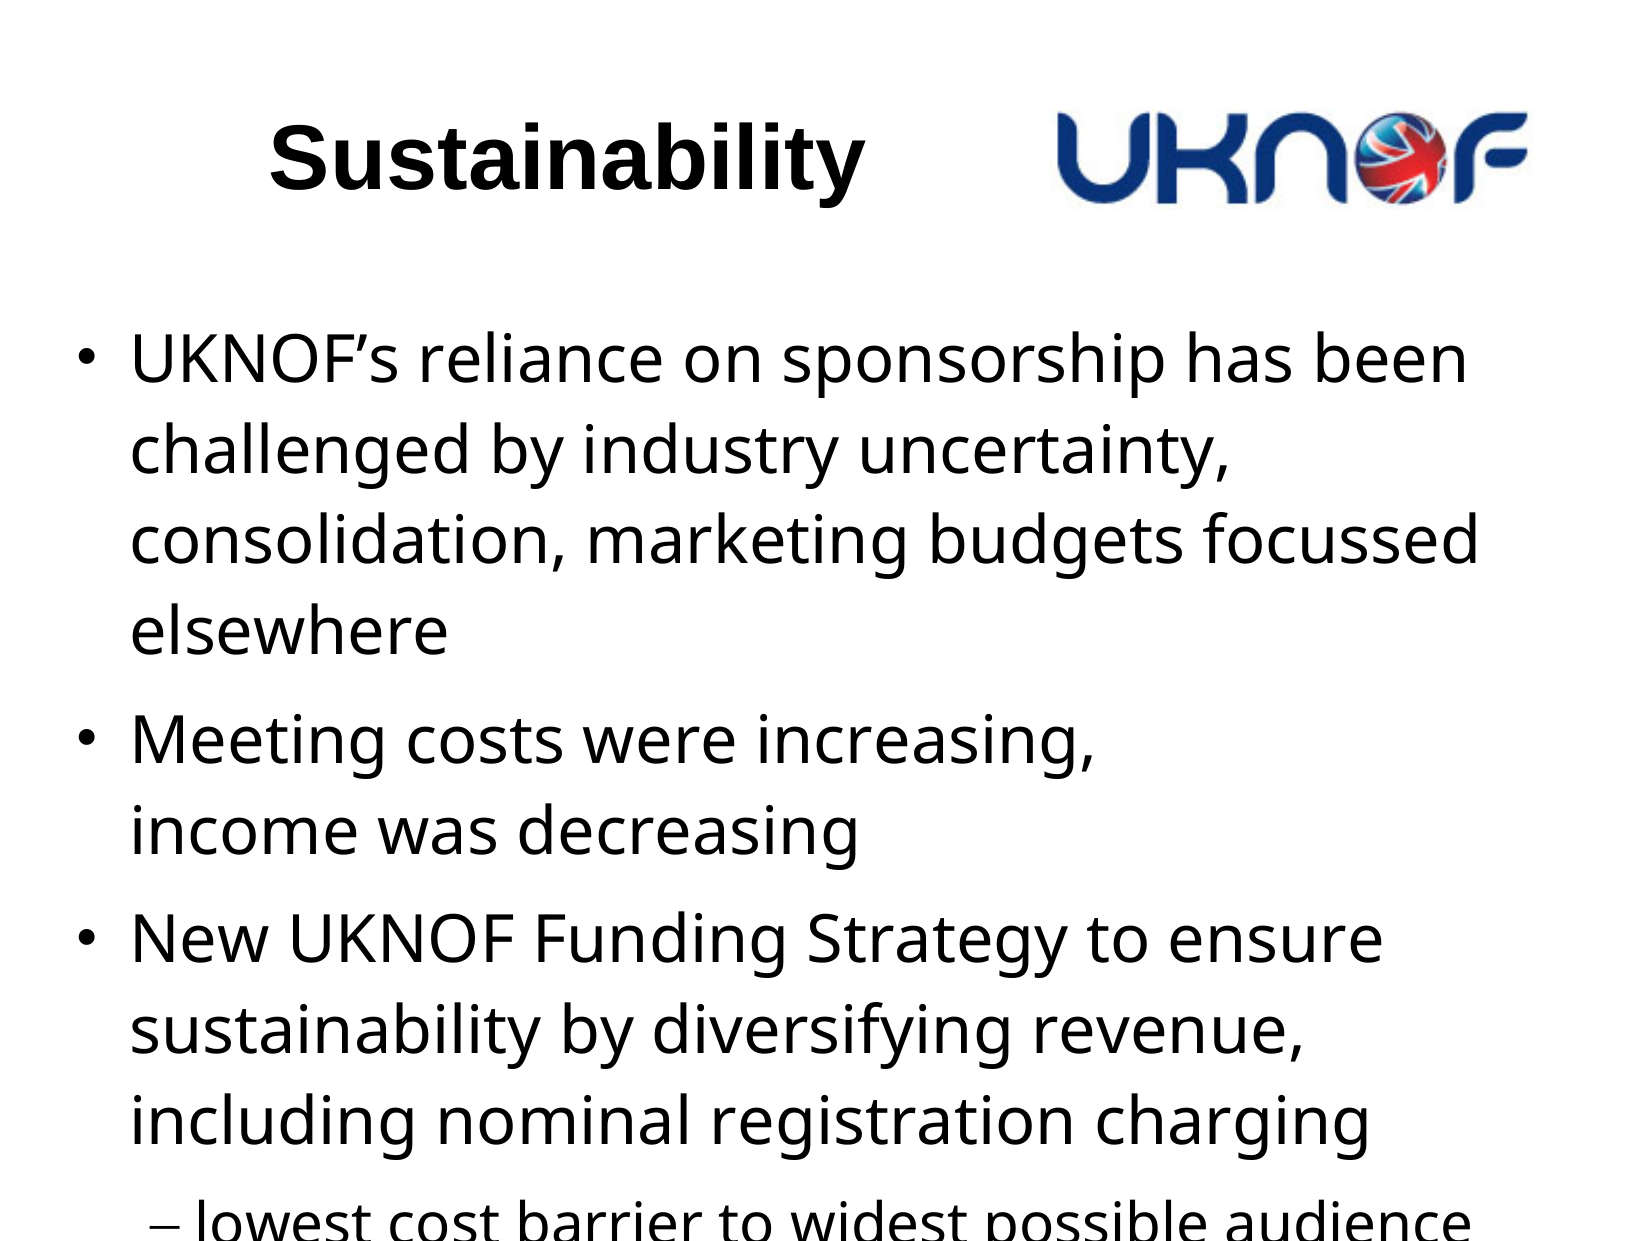

# Sustainability
UKNOF’s reliance on sponsorship has been challenged by industry uncertainty, consolidation, marketing budgets focussed elsewhere
Meeting costs were increasing,
income was decreasing
New UKNOF Funding Strategy to ensure sustainability by diversifying revenue, including nominal registration charging
lowest cost barrier to widest possible audience
building enough reserves